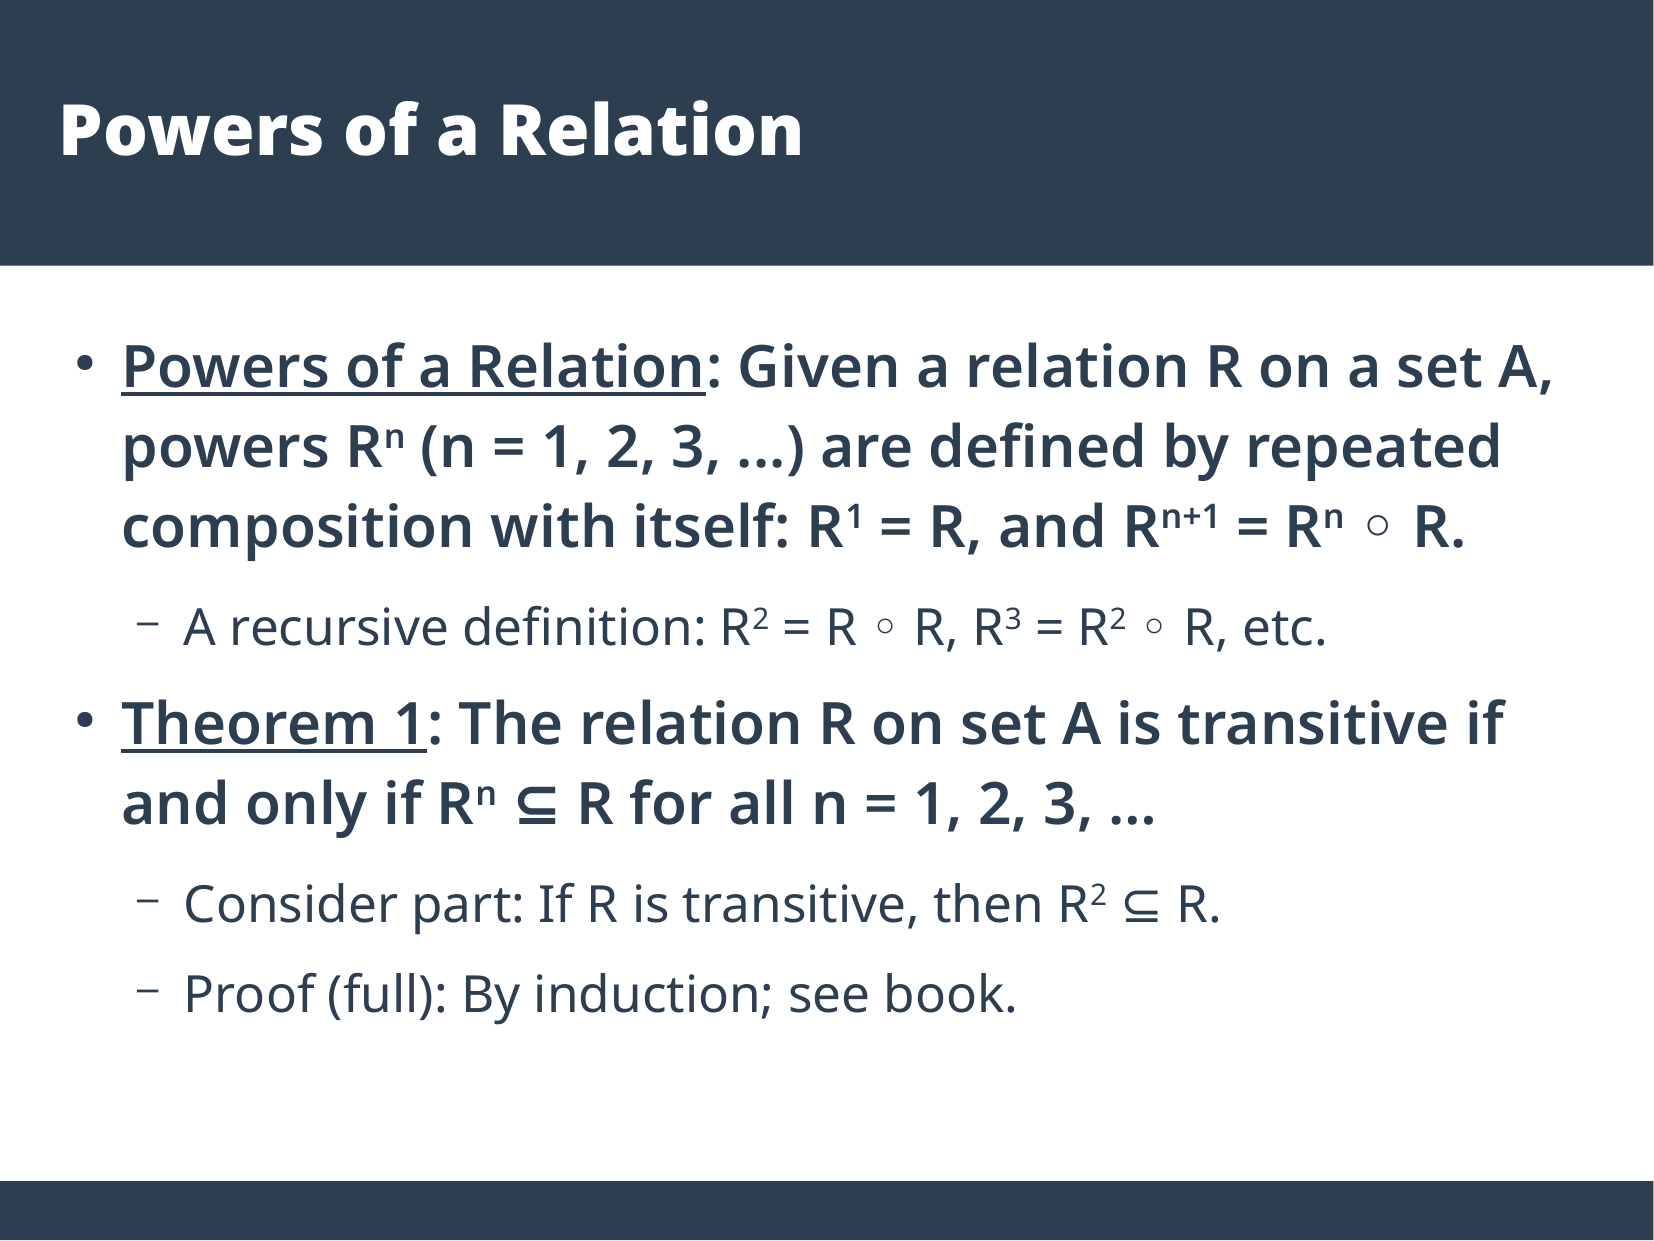

# Powers of a Relation
Powers of a Relation: Given a relation R on a set A, powers Rn (n = 1, 2, 3, ...) are defined by repeated composition with itself: R1 = R, and Rn+1 = Rn ◦ R.
A recursive definition: R2 = R ◦ R, R3 = R2 ◦ R, etc.
Theorem 1: The relation R on set A is transitive if and only if Rn ⊆ R for all n = 1, 2, 3, …
Consider part: If R is transitive, then R2 ⊆ R.
Proof (full): By induction; see book.